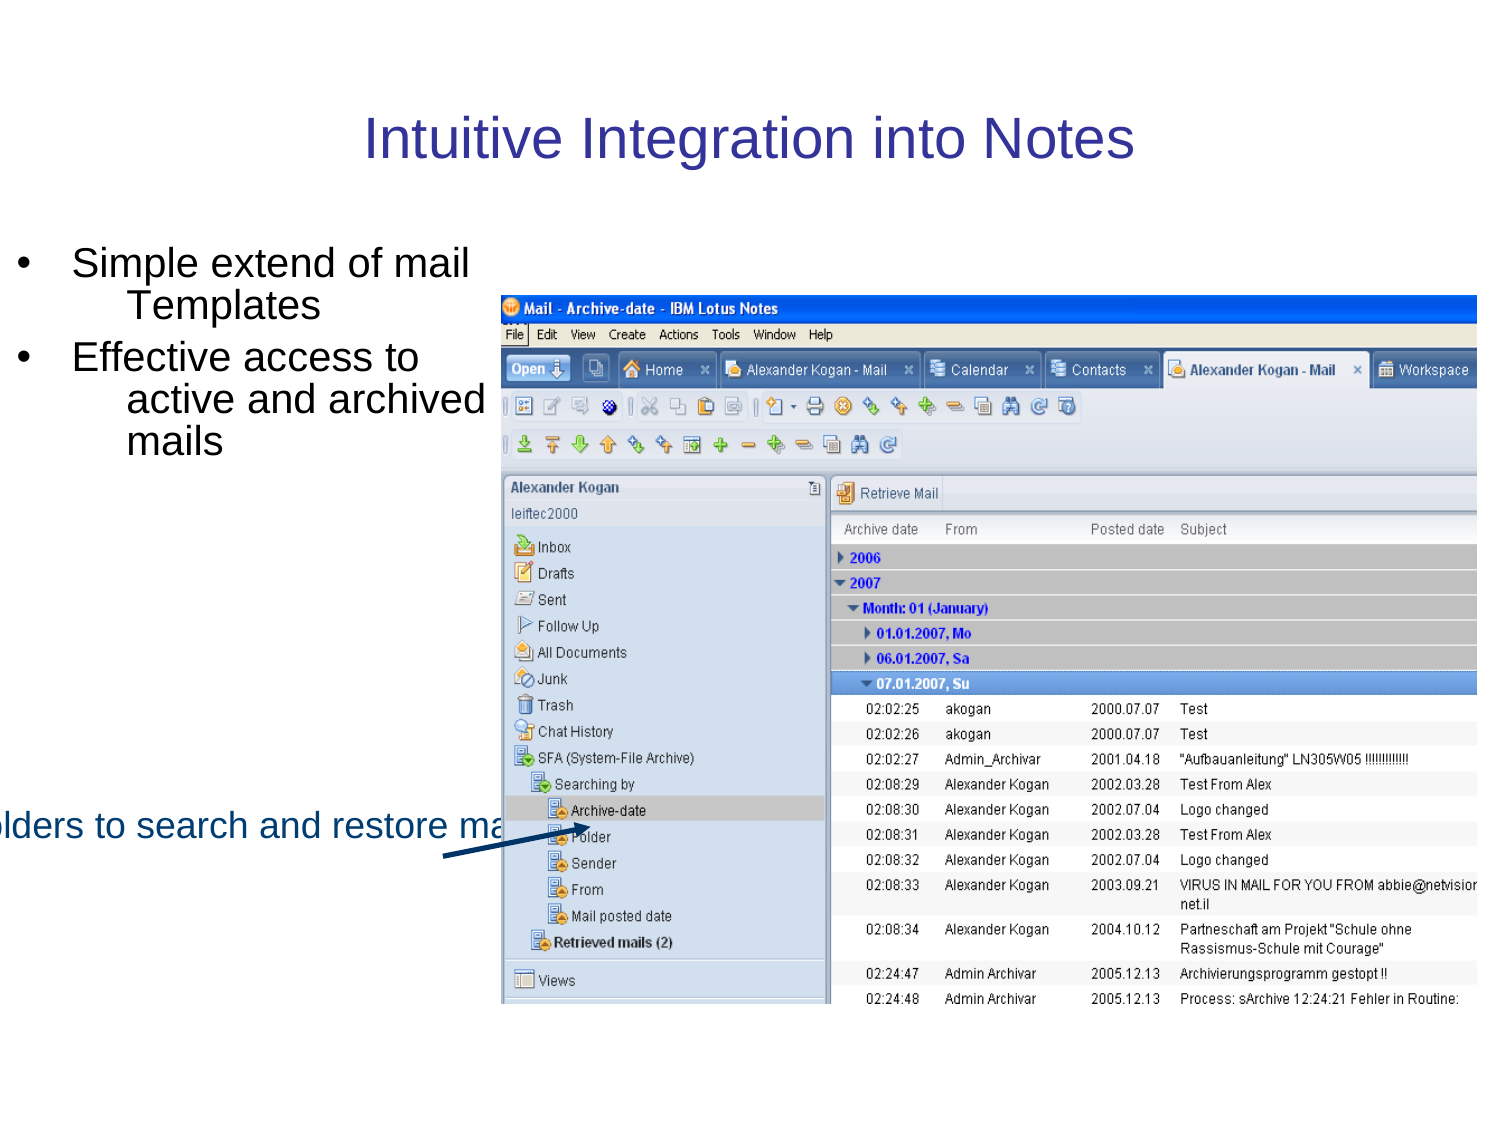

# Intuitive Integration into Notes
Simple extend of mail Templates
Effective access to active and archived mails
Folders to search and restore mails